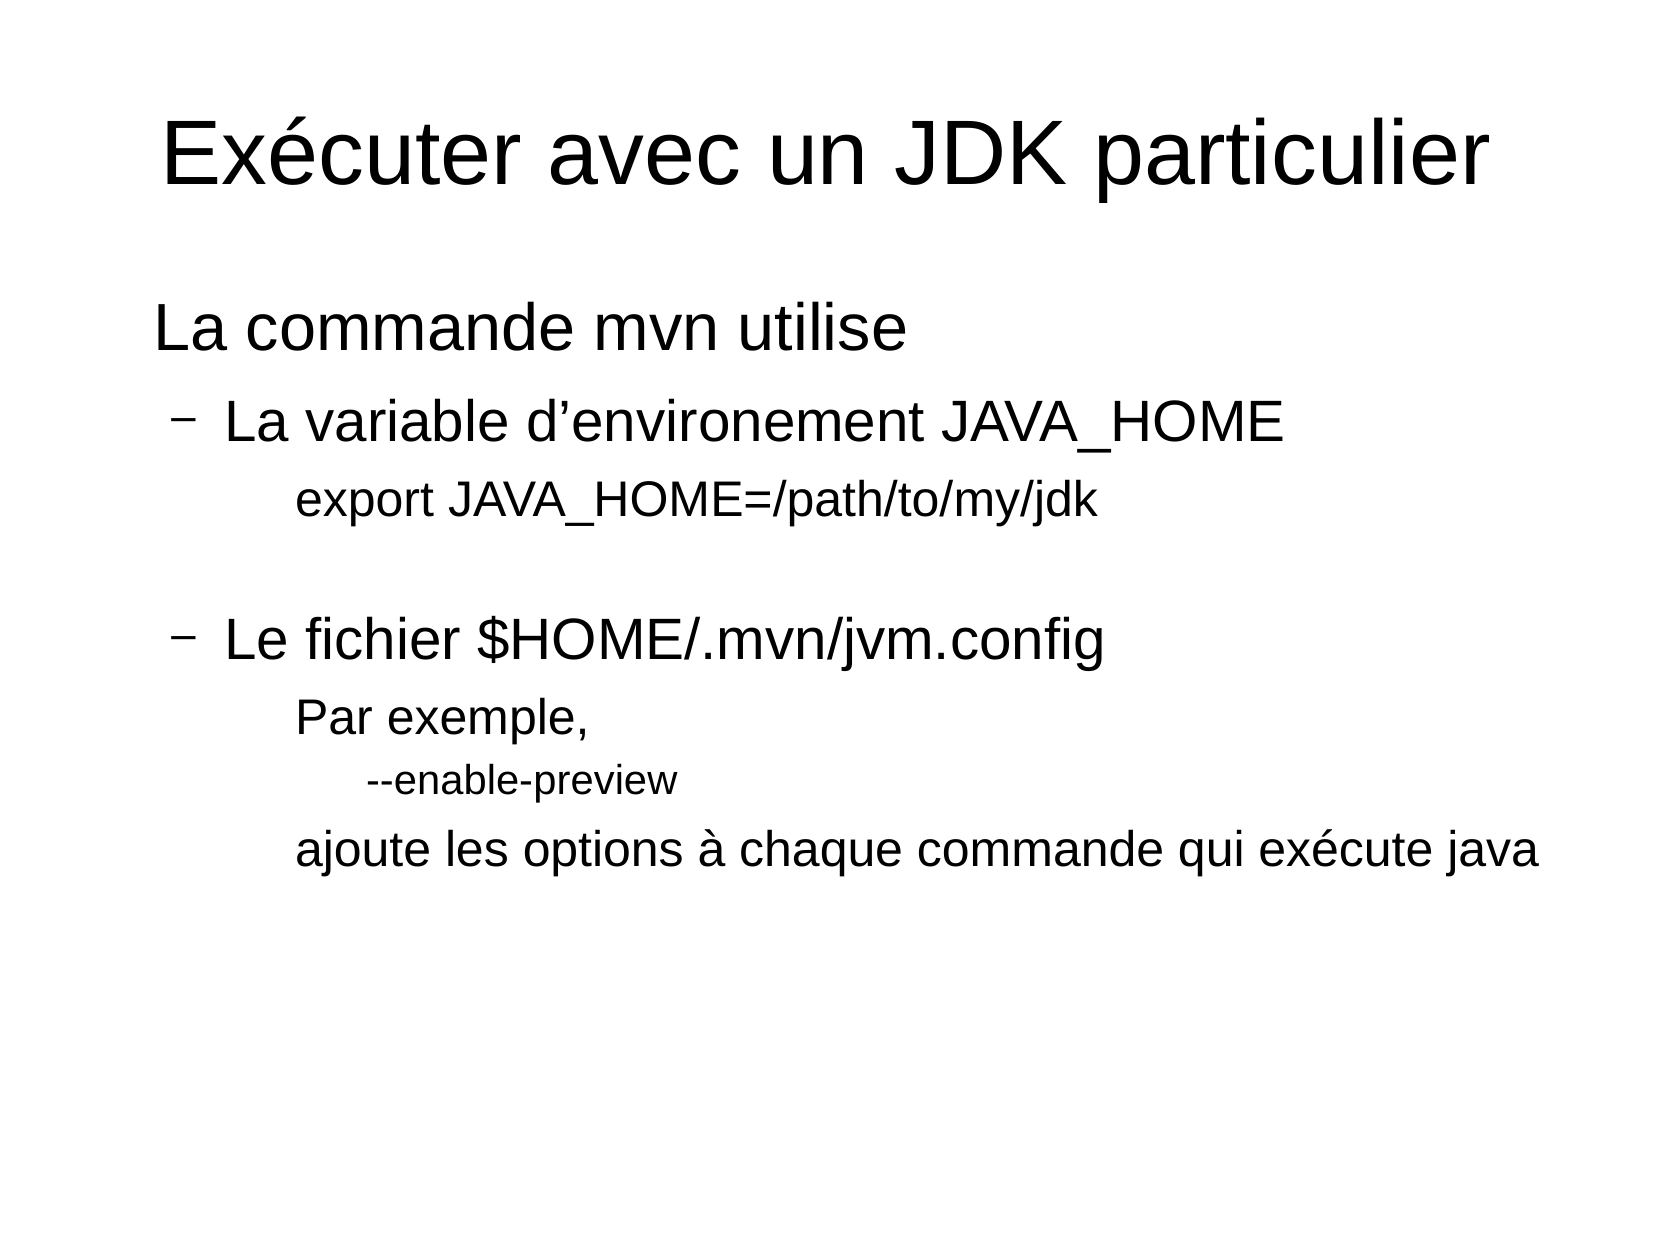

# Exécuter avec un JDK particulier
La commande mvn utilise
La variable d’environement JAVA_HOME
export JAVA_HOME=/path/to/my/jdk
Le fichier $HOME/.mvn/jvm.config
Par exemple,
--enable-preview
ajoute les options à chaque commande qui exécute java